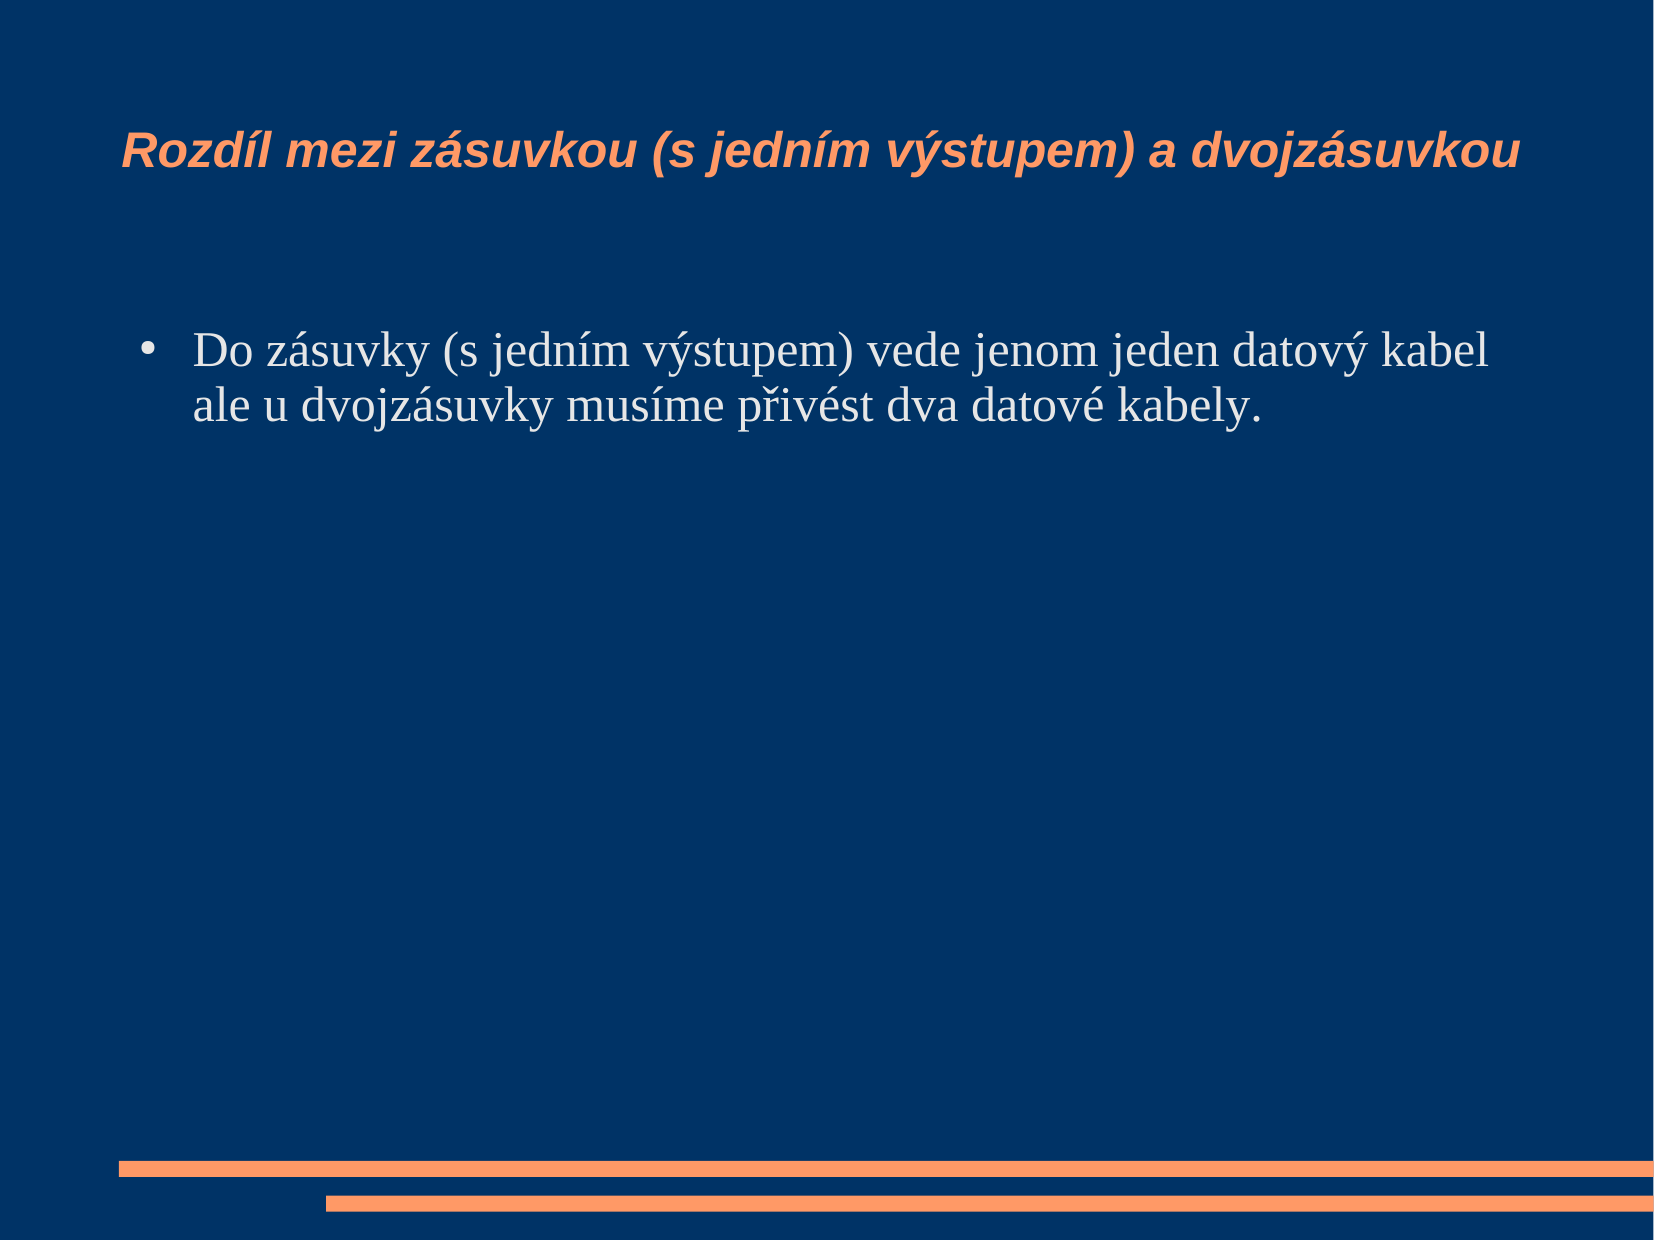

# Rozdíl mezi zásuvkou (s jedním výstupem) a dvojzásuvkou
Do zásuvky (s jedním výstupem) vede jenom jeden datový kabel ale u dvojzásuvky musíme přivést dva datové kabely.